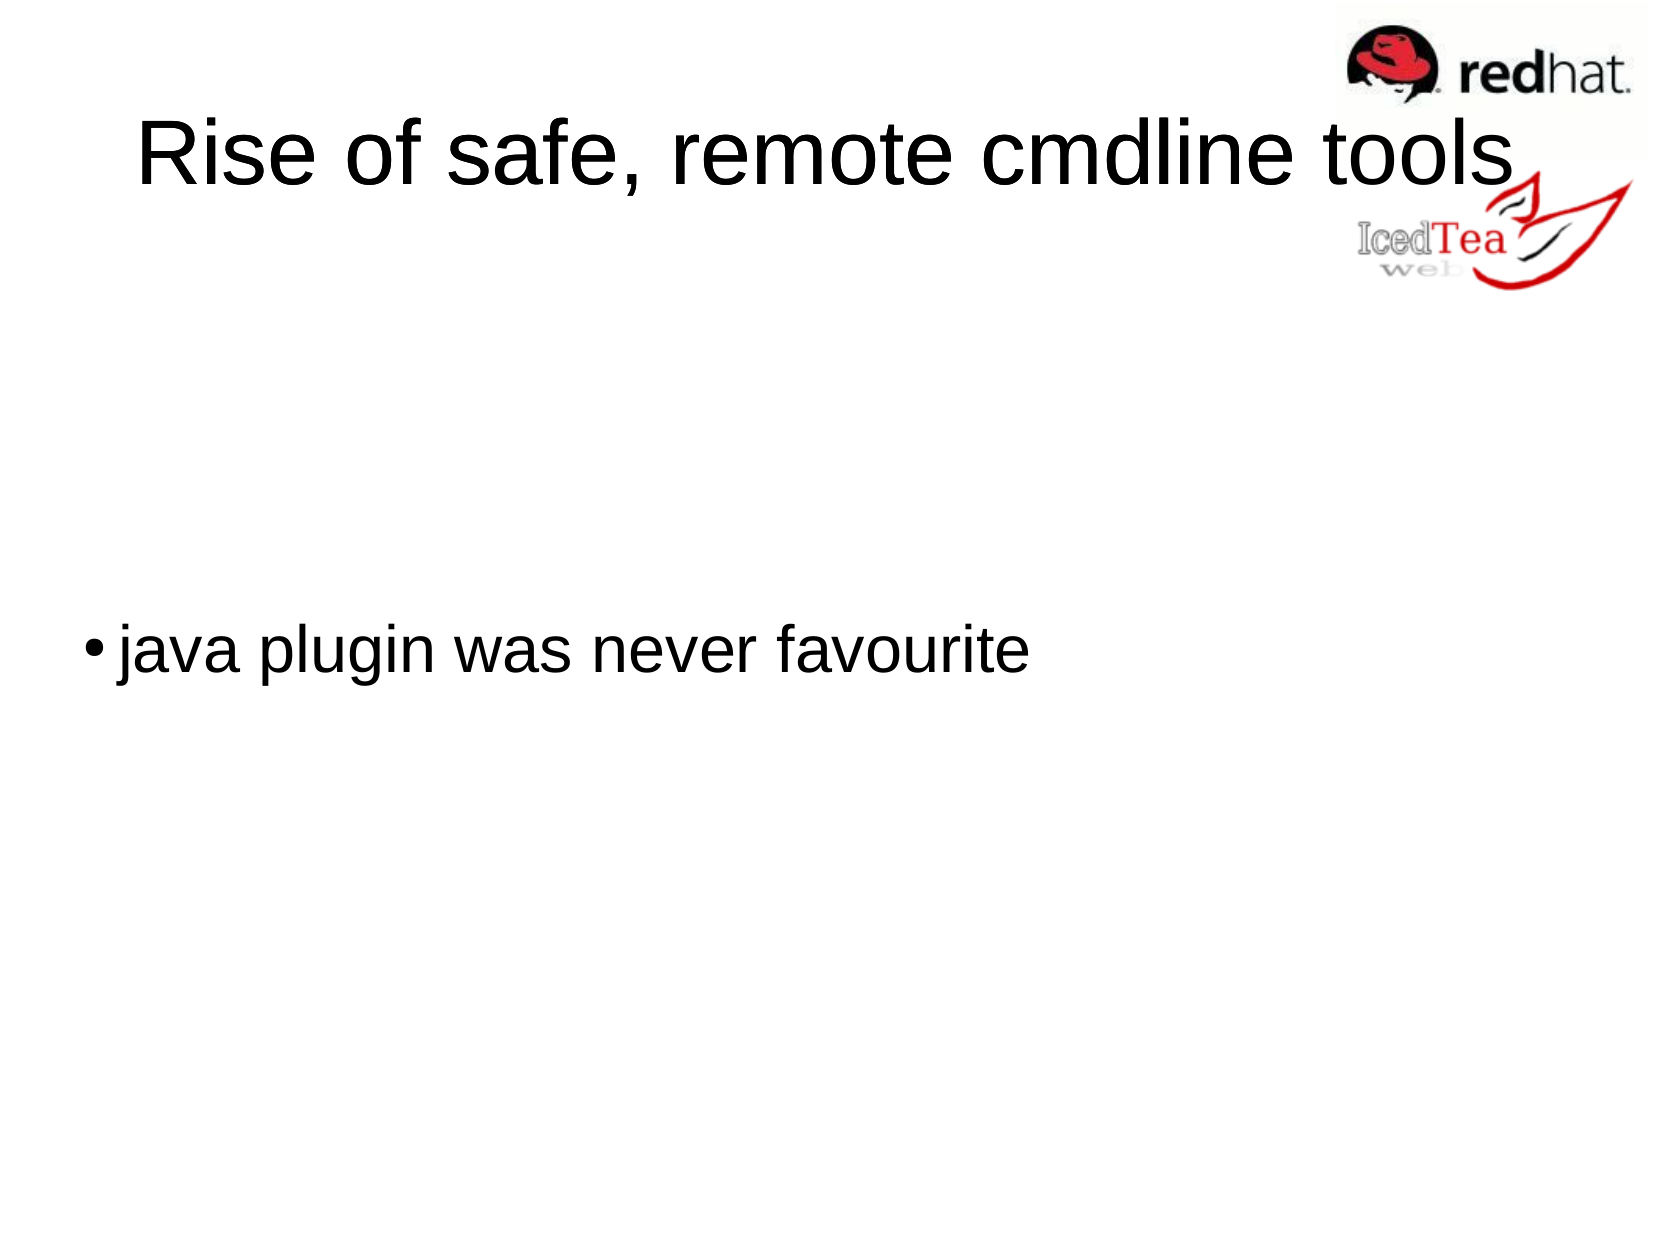

# Rise of safe, remote cmdline tools
Rise of safe, remote cmdline tools
java plugin was never favourite